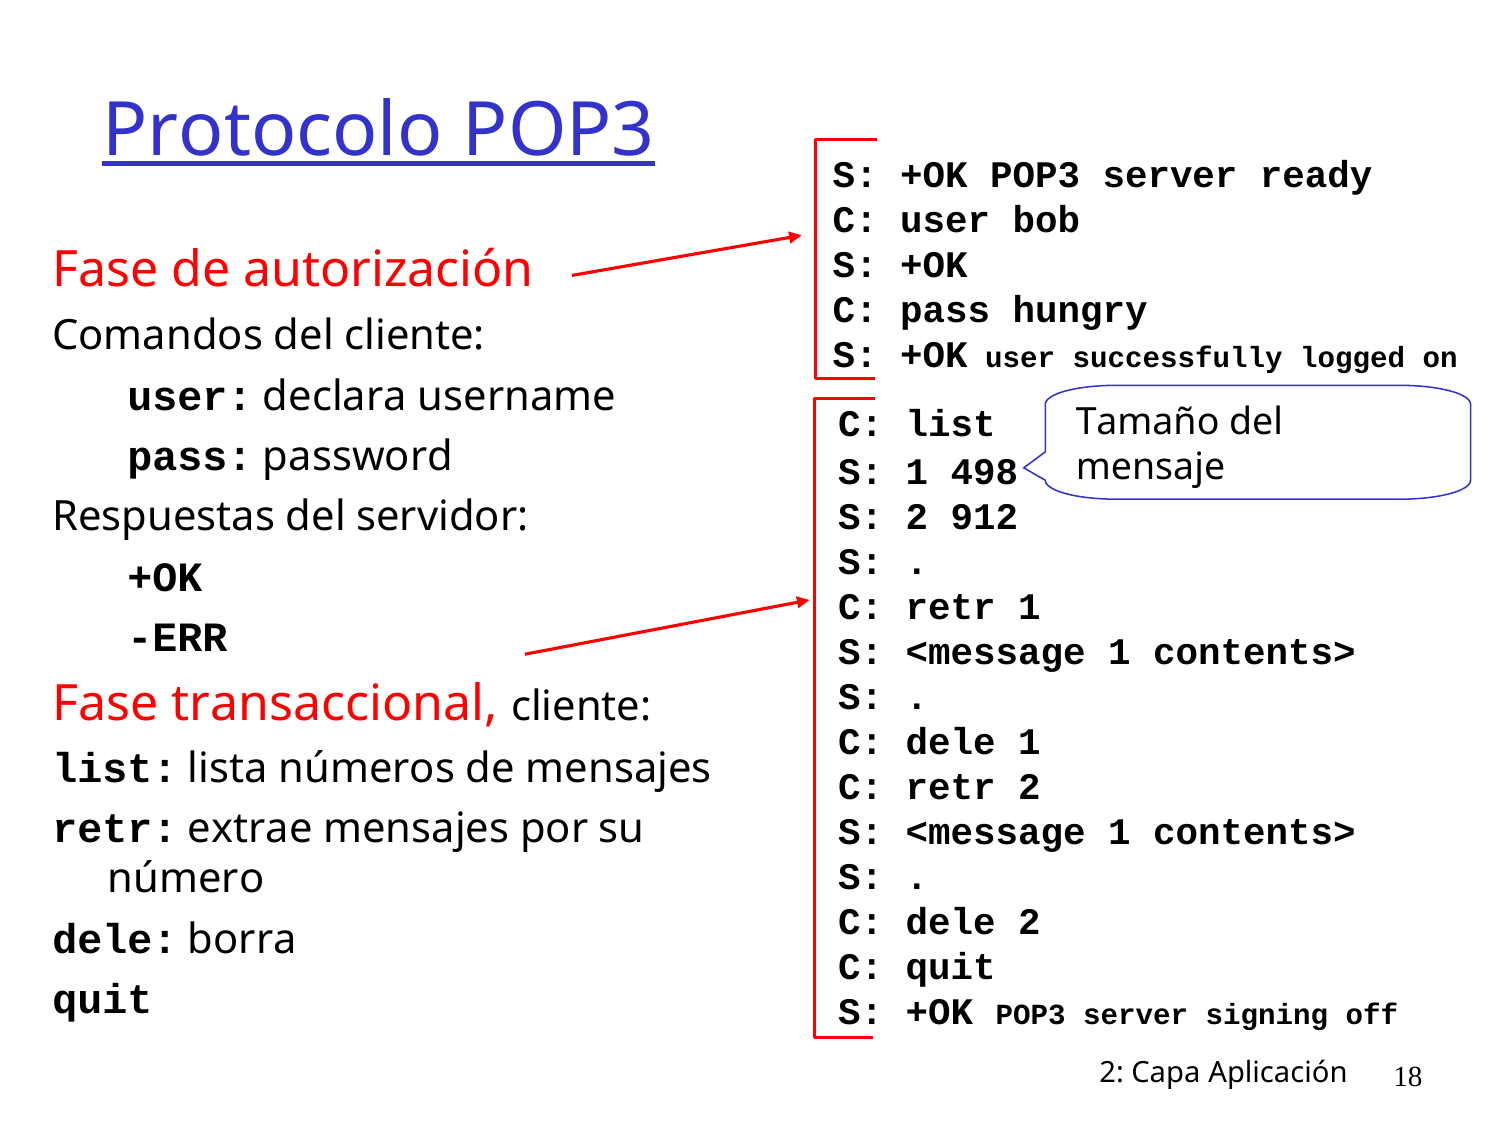

Protocolo POP3
S: +OK POP3 server ready
C: user bob
S: +OK
C: pass hungry
S: +OK user successfully logged on
Fase de autorización
Comandos del cliente:
user: declara username
pass: password
Respuestas del servidor:
+OK
-ERR
Fase transaccional, cliente:
list: lista números de mensajes
retr: extrae mensajes por su número
dele: borra
quit
 C: list
 S: 1 498
 S: 2 912
 S: .
 C: retr 1
 S: <message 1 contents>
 S: .
 C: dele 1
 C: retr 2
 S: <message 1 contents>
 S: .
 C: dele 2
 C: quit
 S: +OK POP3 server signing off
Tamaño del mensaje